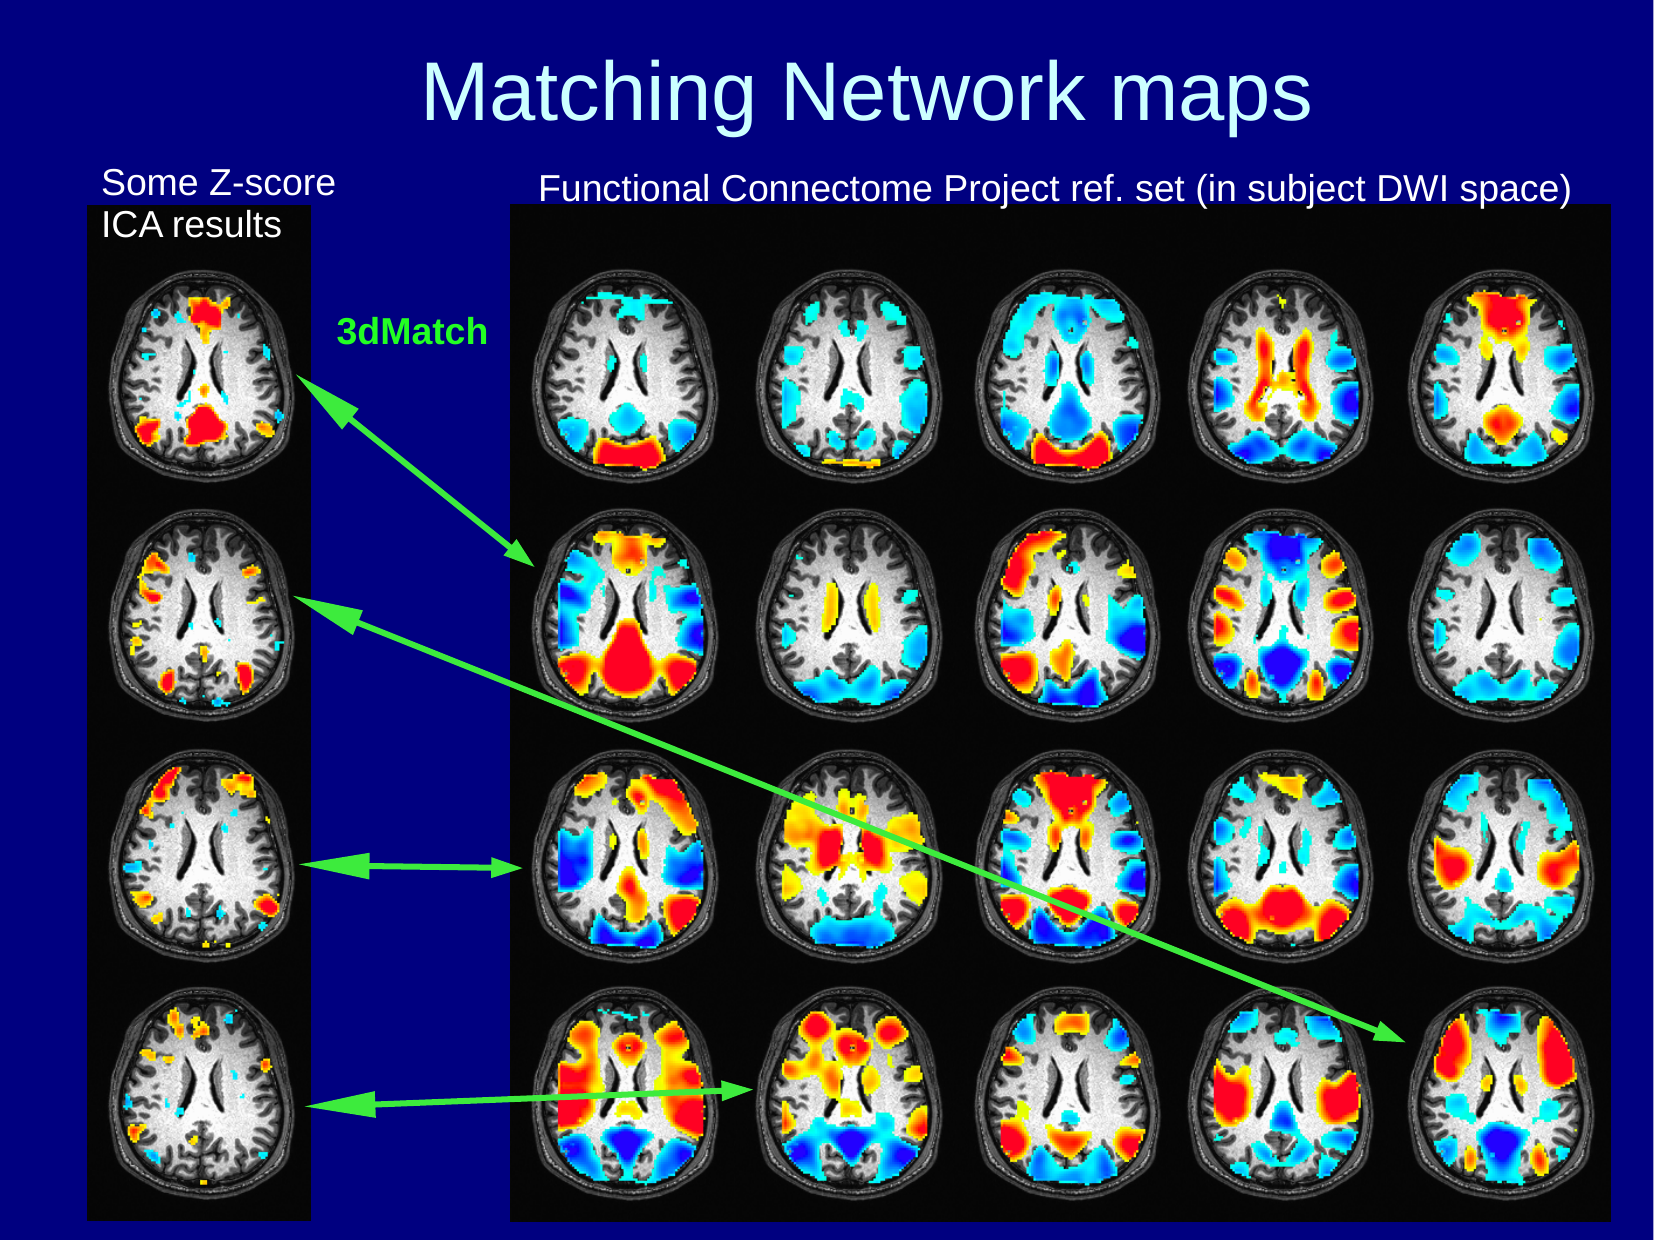

# Matching Network maps
Some Z-score
ICA results
Functional Connectome Project ref. set (in subject DWI space)
3dMatch